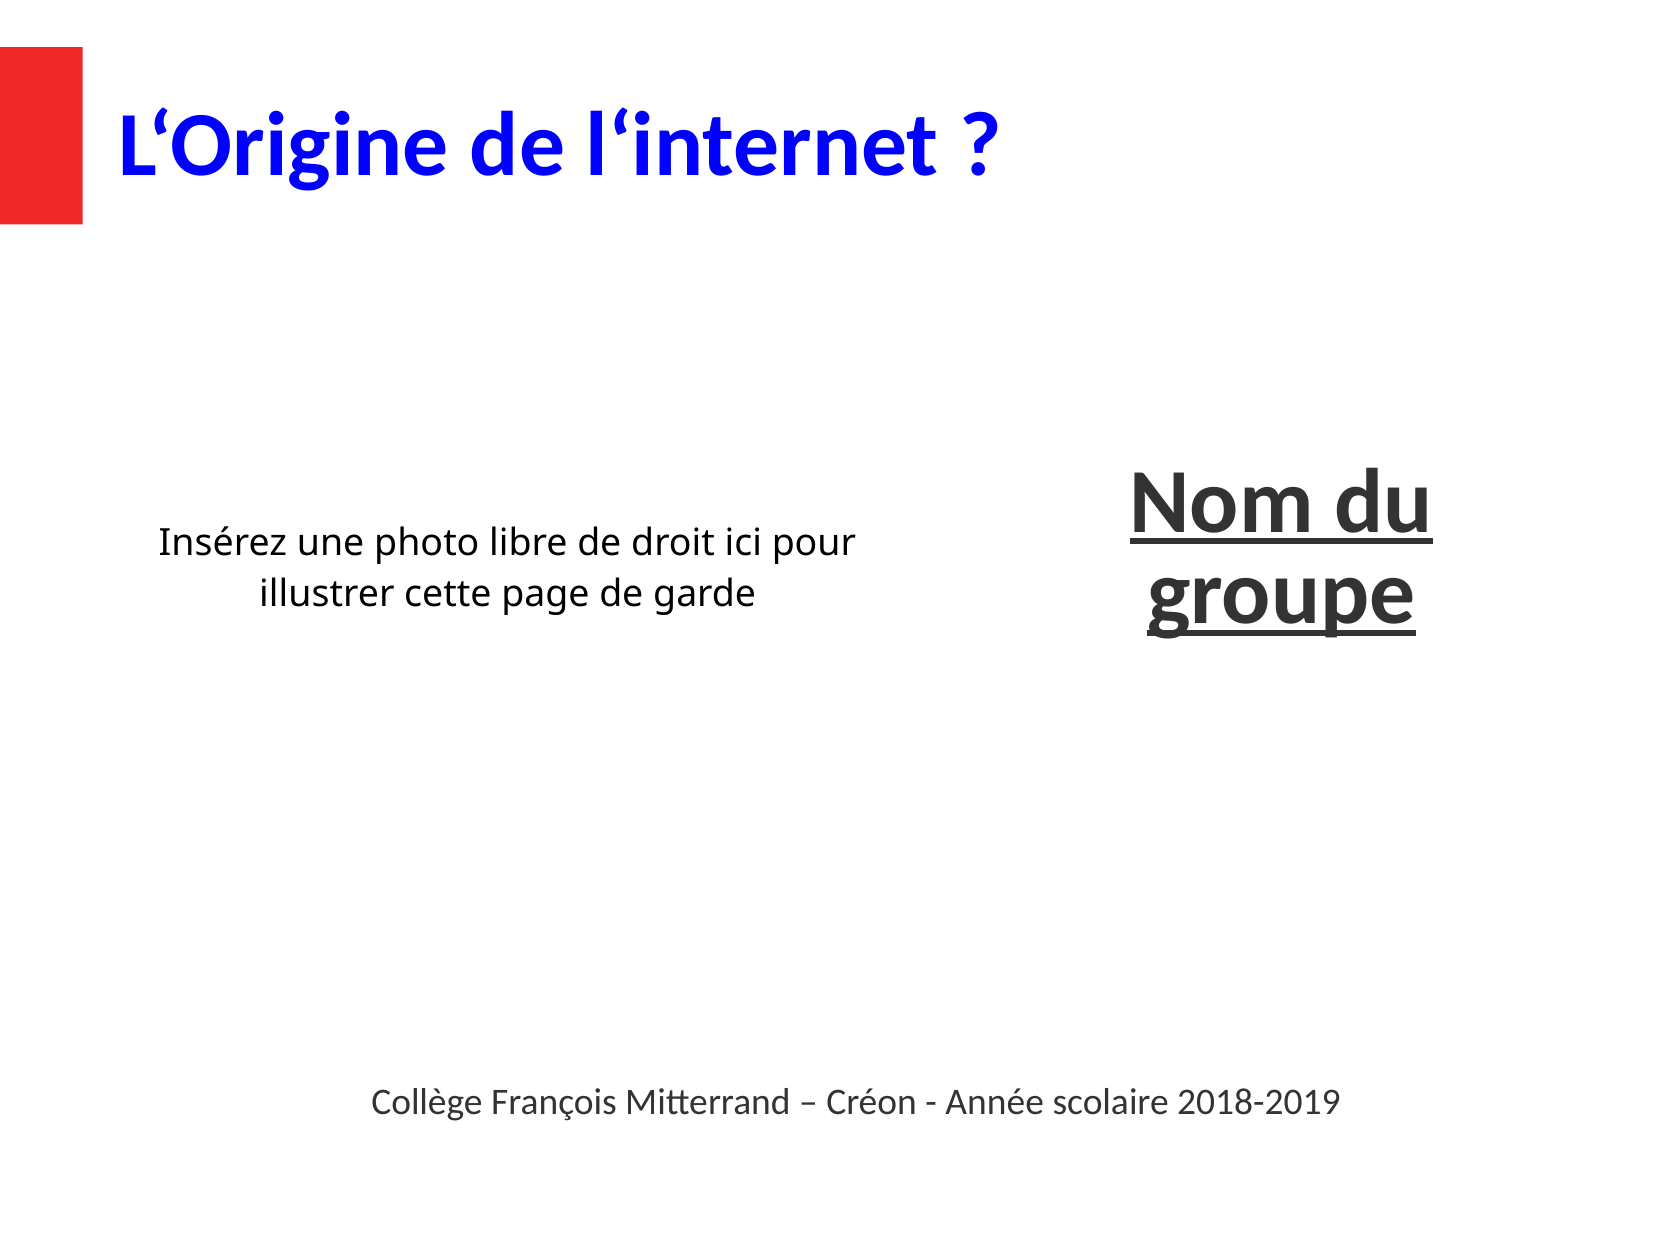

# L‘Origine de l‘internet ?
Nom du groupe
Insérez une photo libre de droit ici pour illustrer cette page de garde
Collège François Mitterrand – Créon - Année scolaire 2018-2019